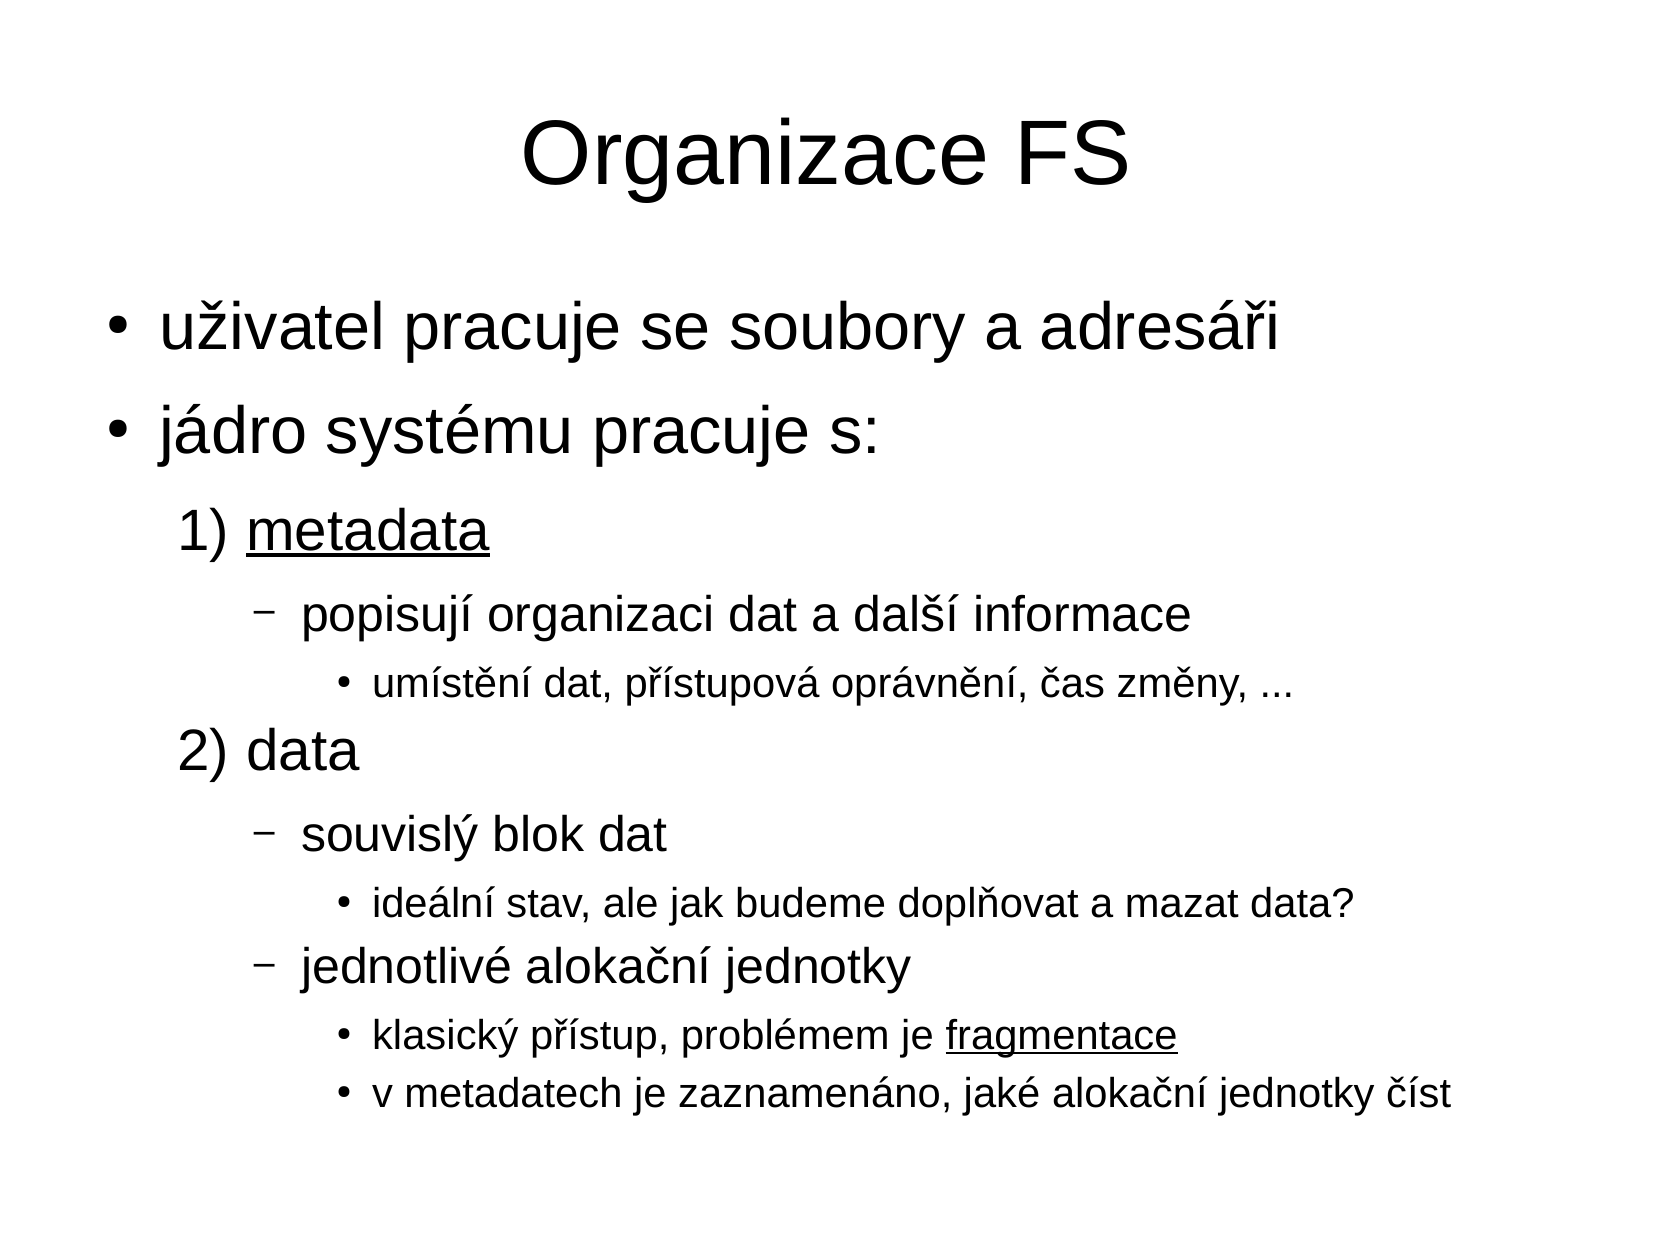

# Organizace FS
uživatel pracuje se soubory a adresáři
jádro systému pracuje s:
 metadata
popisují organizaci dat a další informace
umístění dat, přístupová oprávnění, čas změny, ...
 data
souvislý blok dat
ideální stav, ale jak budeme doplňovat a mazat data?
jednotlivé alokační jednotky
klasický přístup, problémem je fragmentace
v metadatech je zaznamenáno, jaké alokační jednotky číst